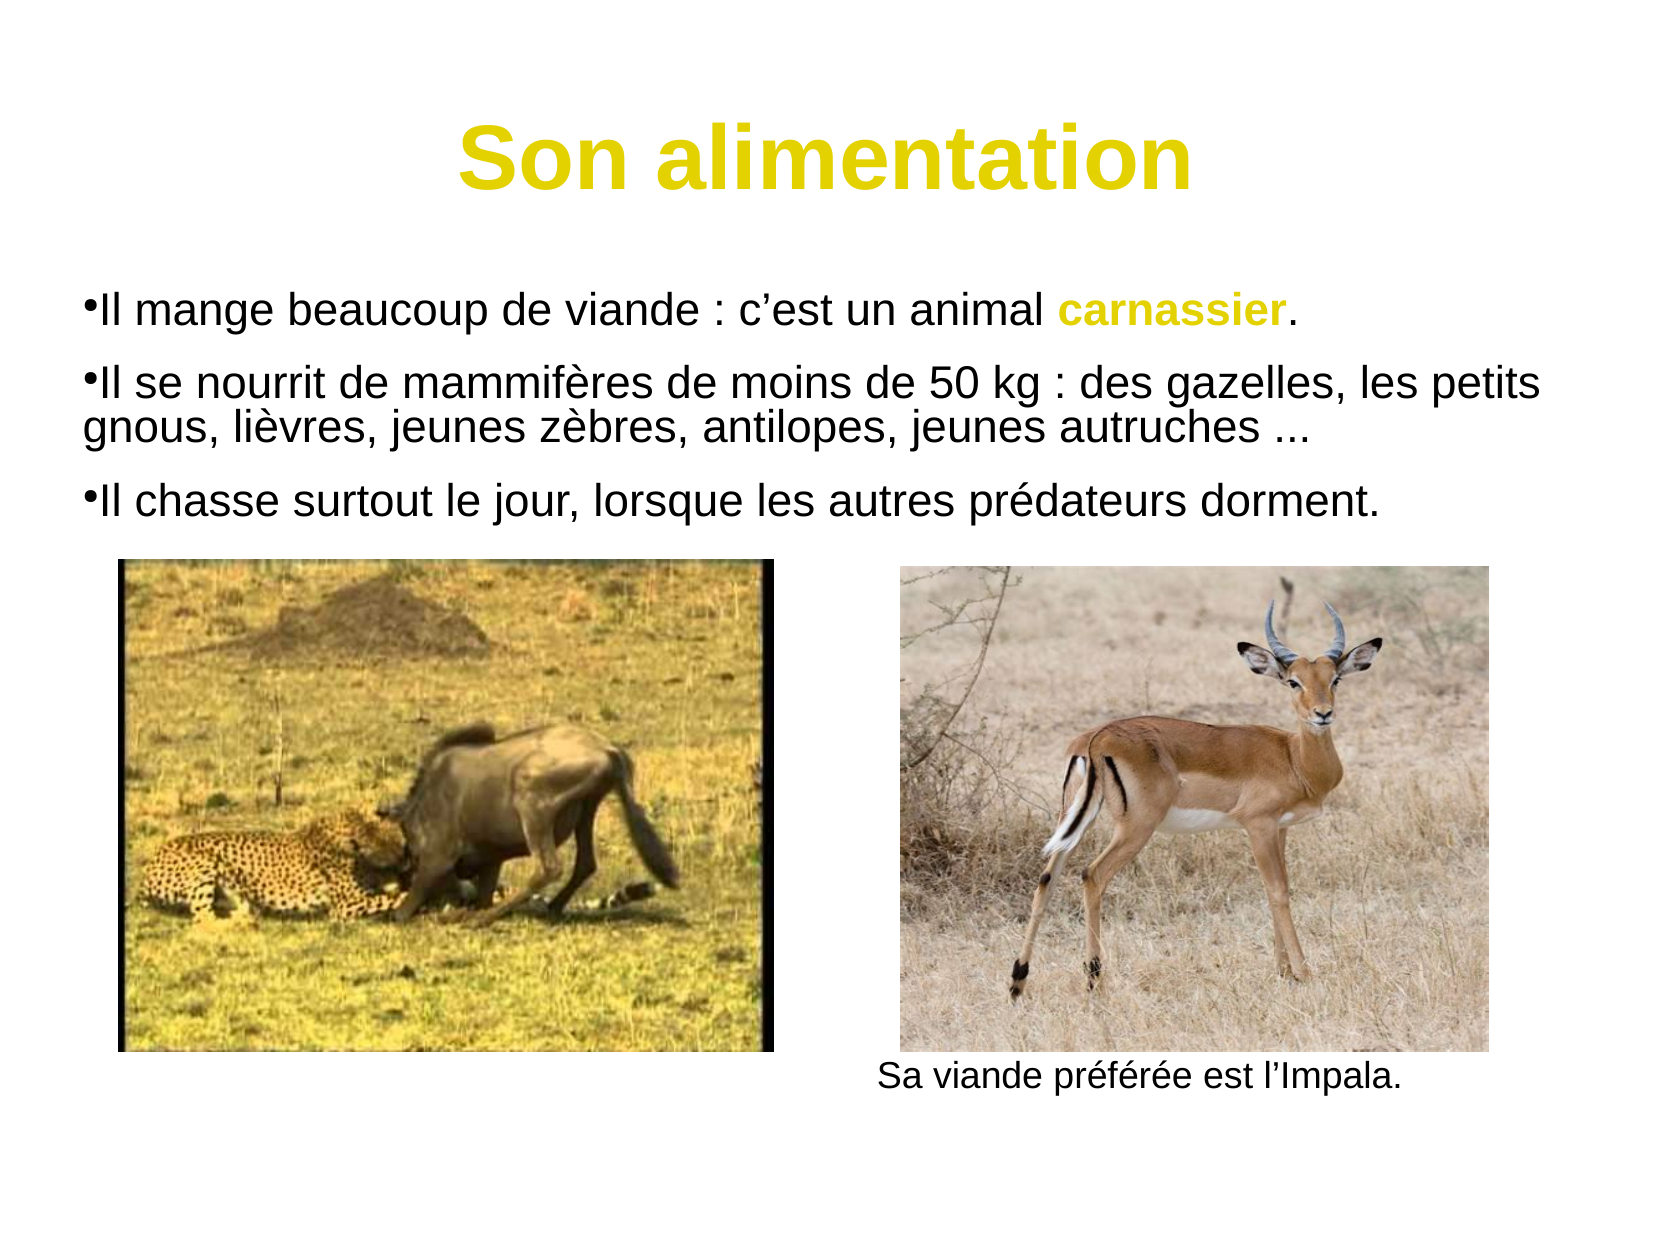

# Son alimentation
Il mange beaucoup de viande : c’est un animal carnassier.
Il se nourrit de mammifères de moins de 50 kg : des gazelles, les petits gnous, lièvres, jeunes zèbres, antilopes, jeunes autruches ...
Il chasse surtout le jour, lorsque les autres prédateurs dorment.
Sa viande préférée est l’Impala.